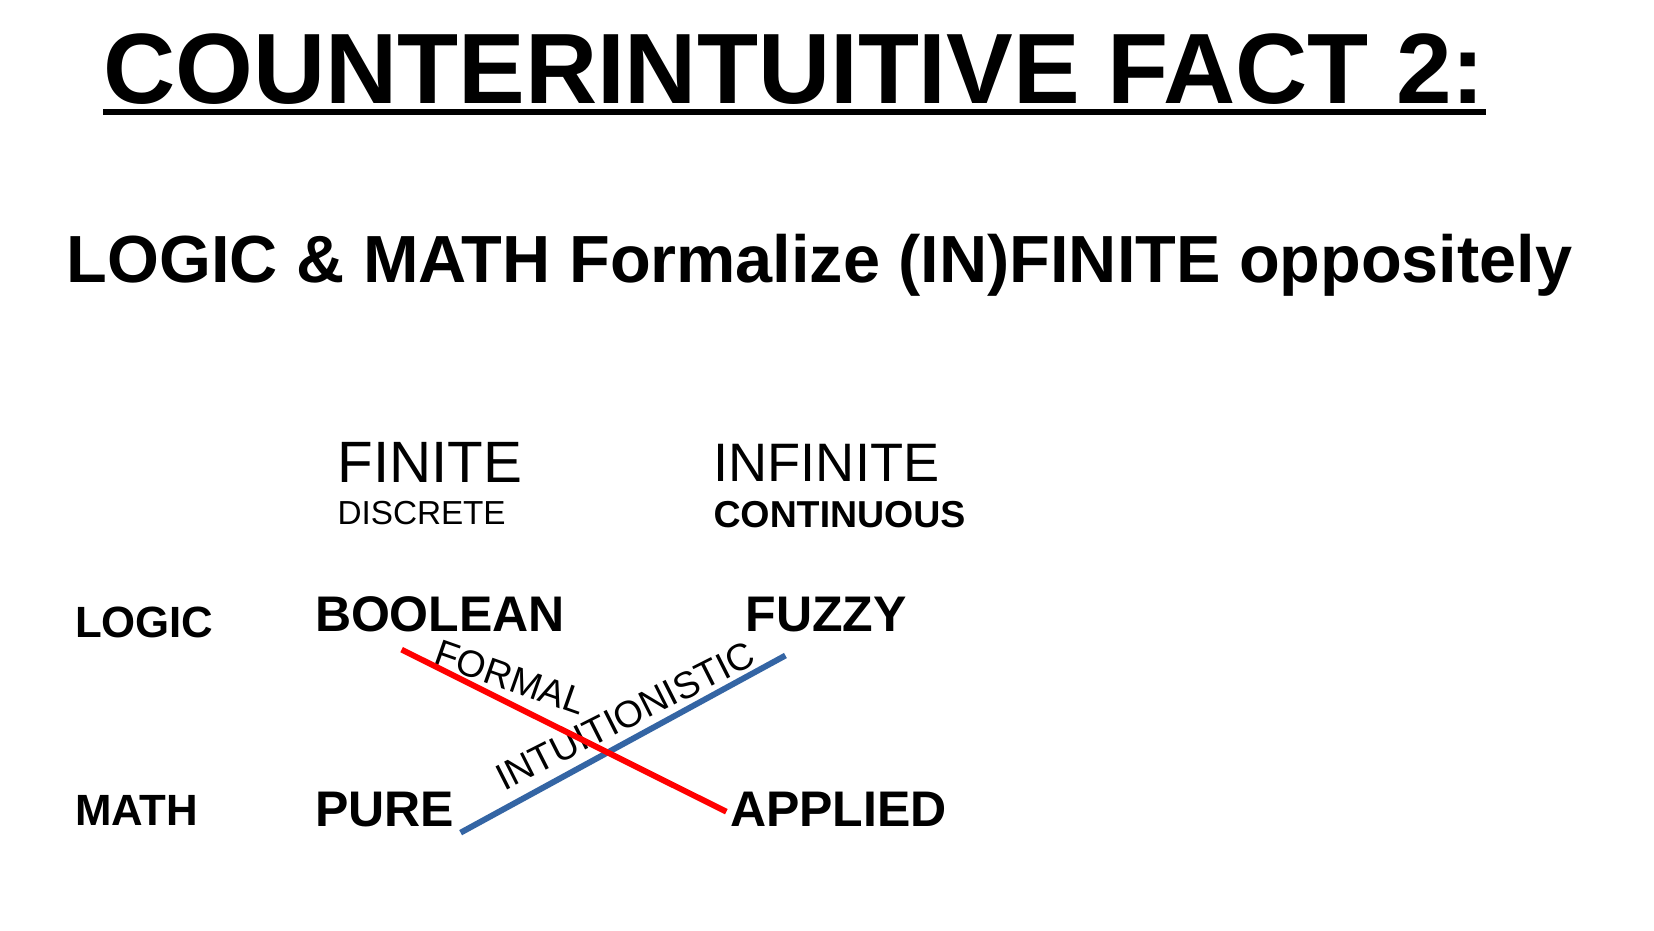

COUNTERINTUITIVE FACT 2:
# LOGIC & MATH Formalize (IN)FINITE oppositely
FINITE
DISCRETE
INFINITE
CONTINUOUS
BOOLEAN FUZZY
PURE APPLIED
LOGIC
MATH
FORMAL
INTUITIONISTIC